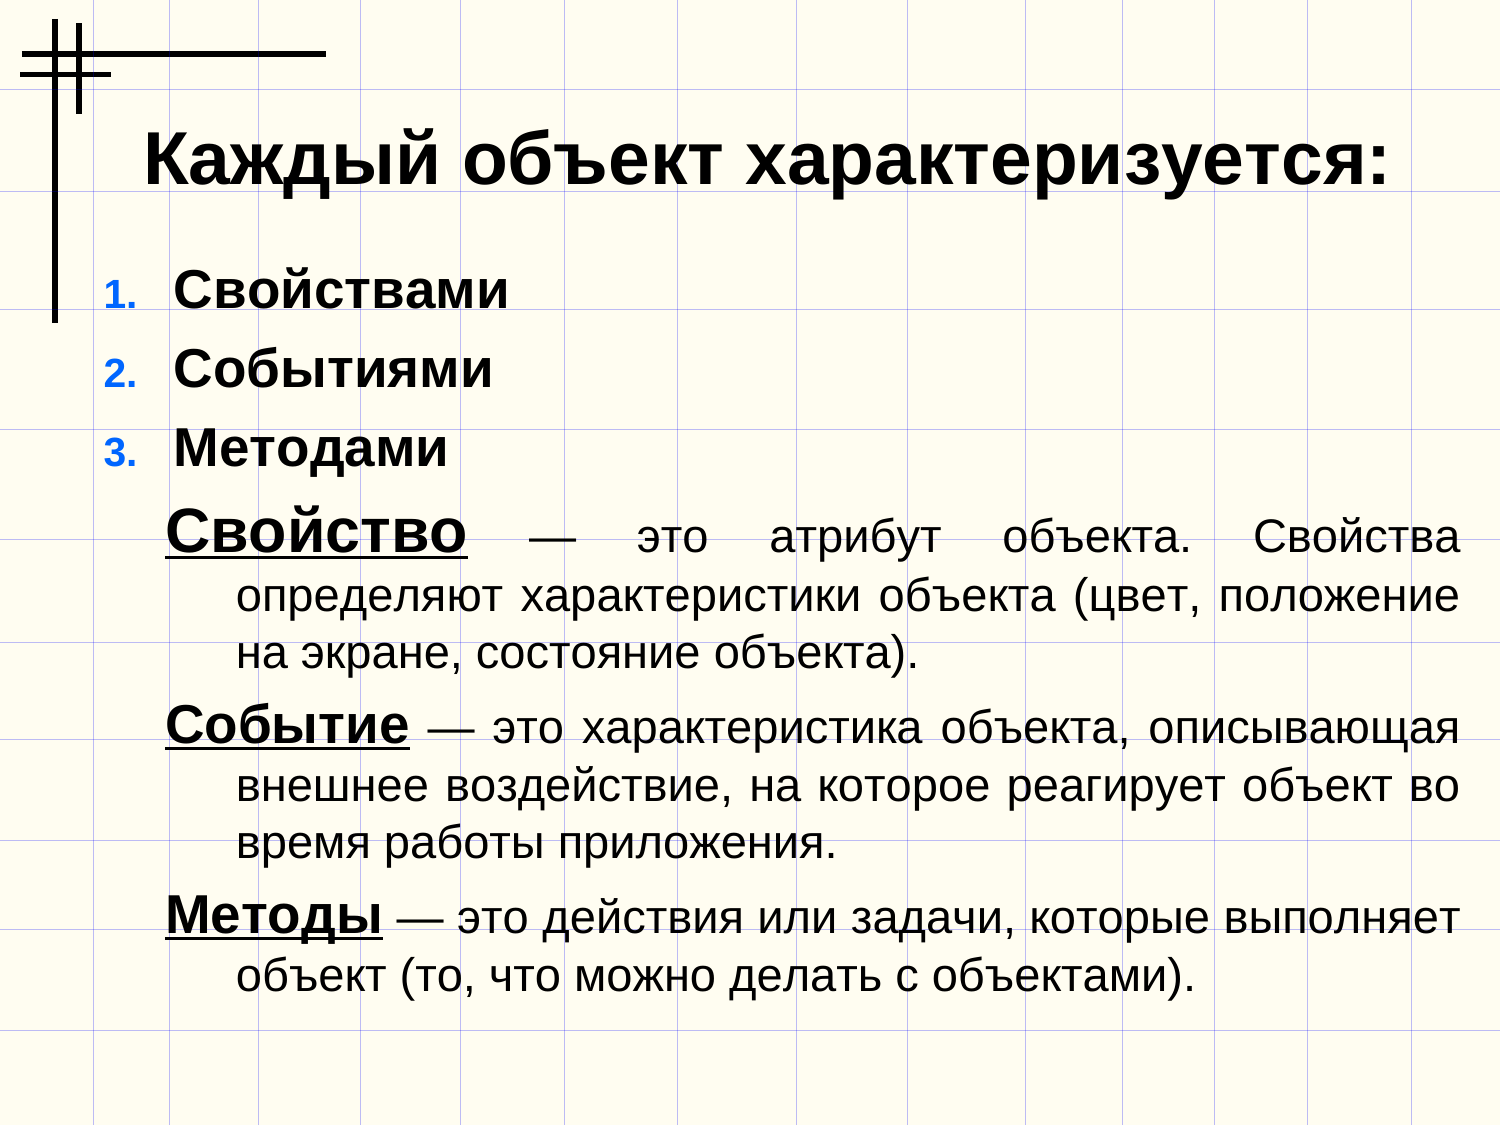

# Каждый объект характеризуется:
Свойствами
Событиями
Методами
Свойство — это атрибут объекта. Свойства определяют характеристики объекта (цвет, положение на экране, состояние объекта).
Событие — это характеристика объекта, описывающая внешнее воздействие, на которое реагирует объект во время работы приложения.
Методы — это действия или задачи, которые выполняет объект (то, что можно делать с объектами).